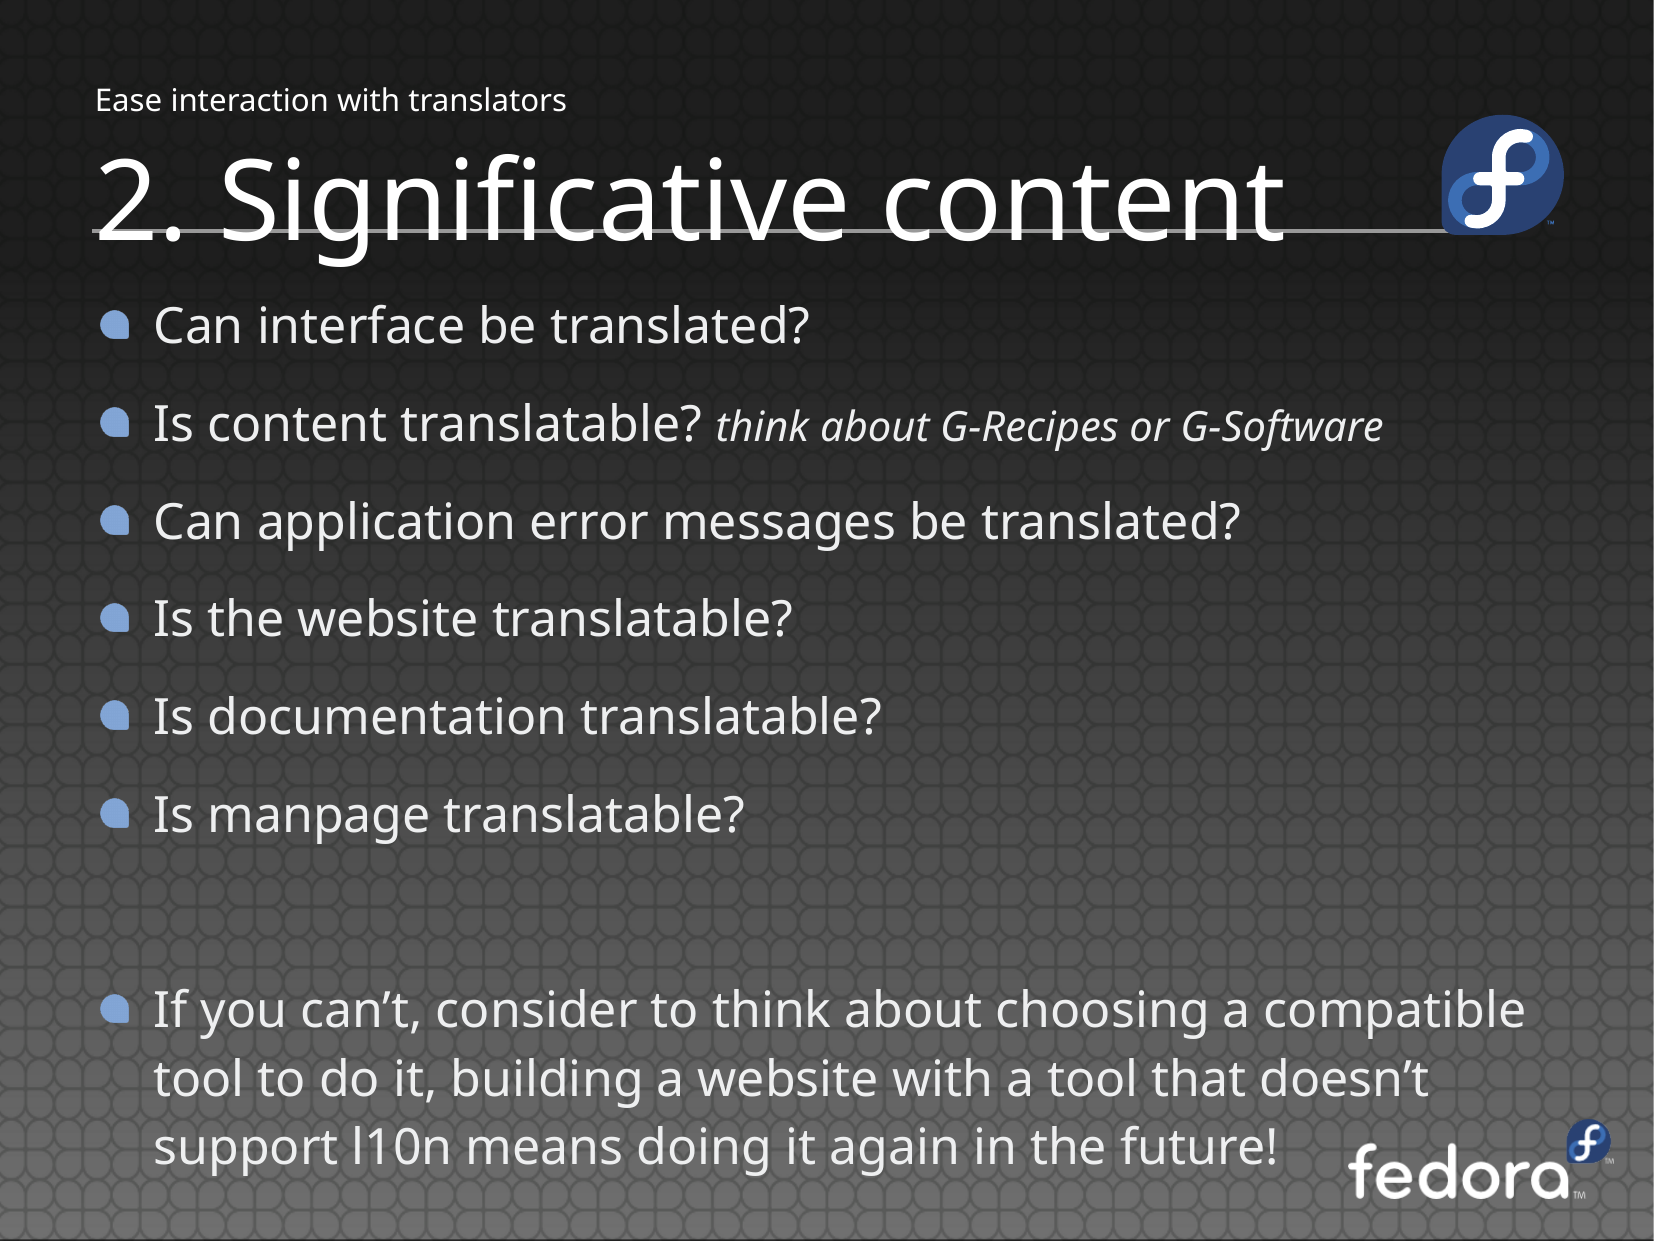

Ease interaction with translators
2. Significative content
# Can interface be translated?
Is content translatable? think about G-Recipes or G-Software
Can application error messages be translated?
Is the website translatable?
Is documentation translatable?
Is manpage translatable?
If you can’t, consider to think about choosing a compatible tool to do it, building a website with a tool that doesn’t support l10n means doing it again in the future!